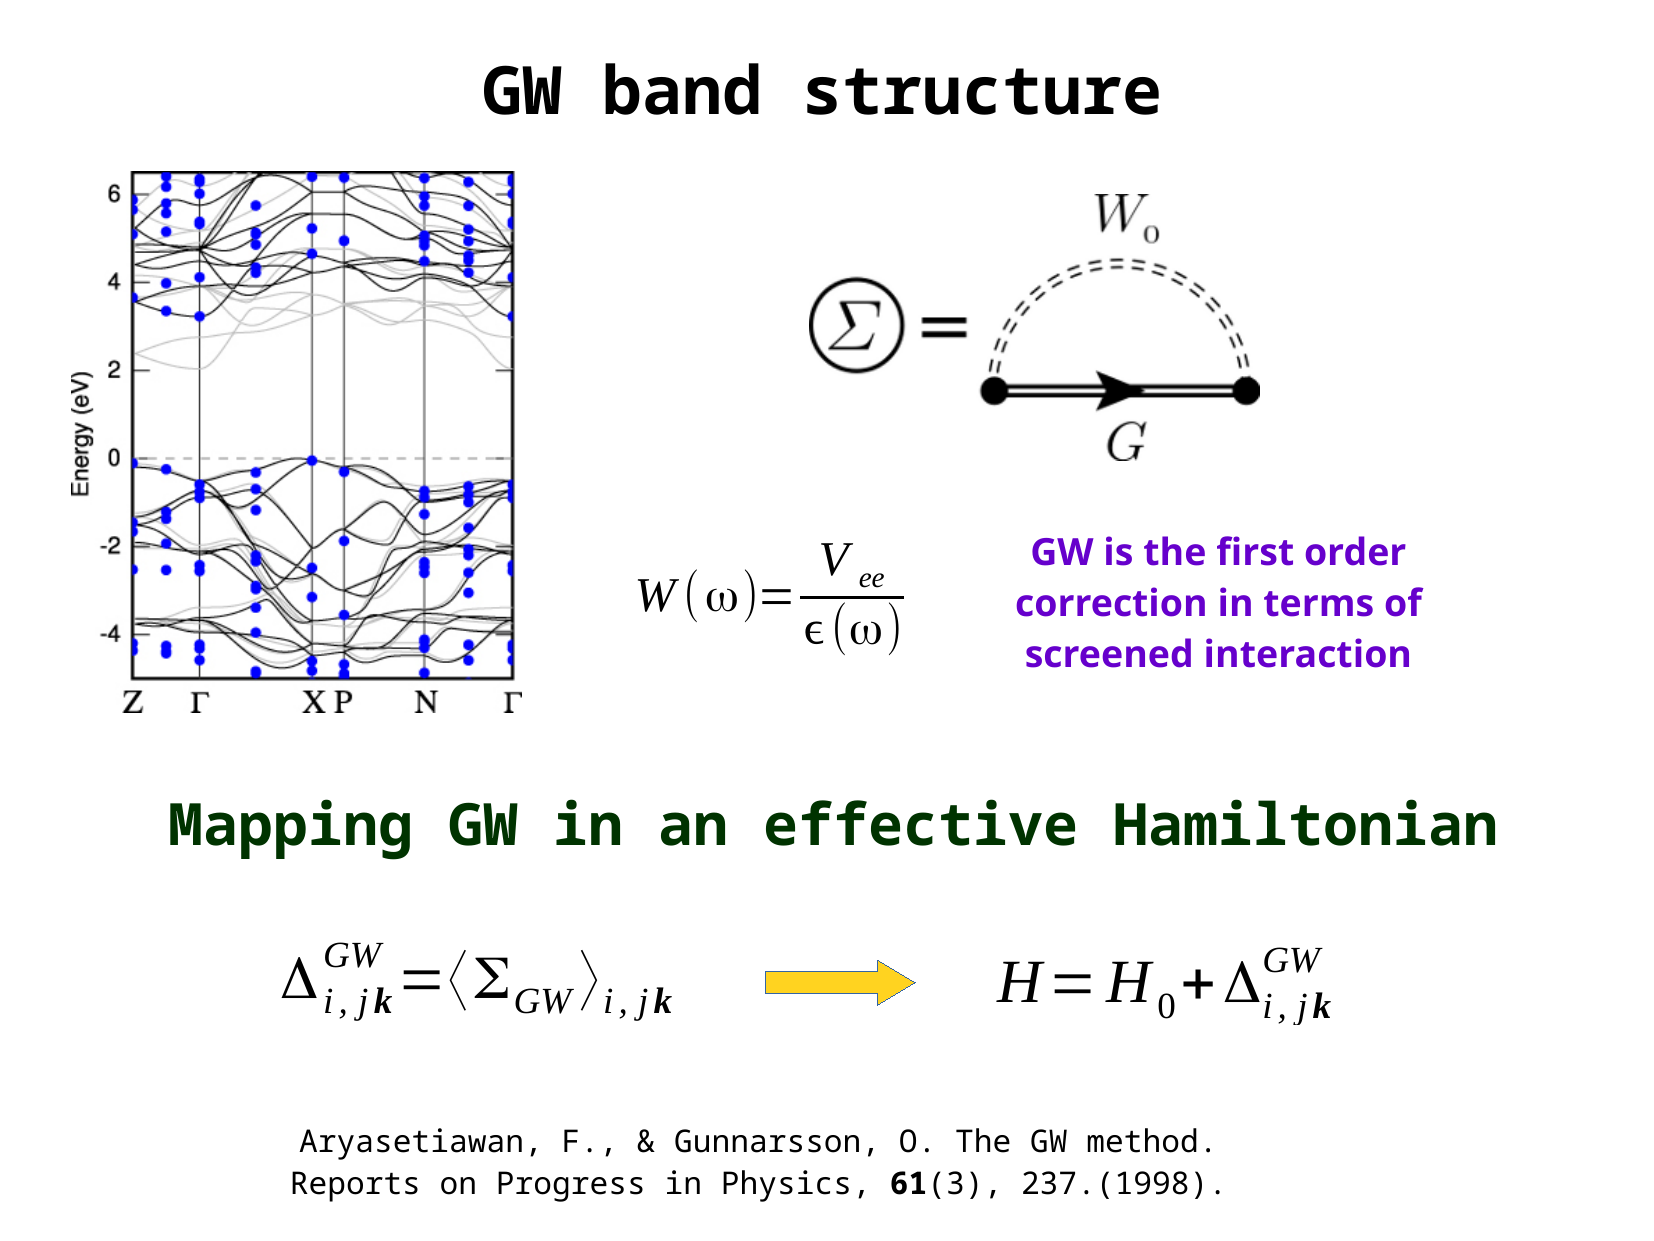

# GW band structure
GW is the first order correction in terms of screened interaction
Mapping GW in an effective Hamiltonian
Aryasetiawan, F., & Gunnarsson, O. The GW method.
Reports on Progress in Physics, 61(3), 237.(1998).